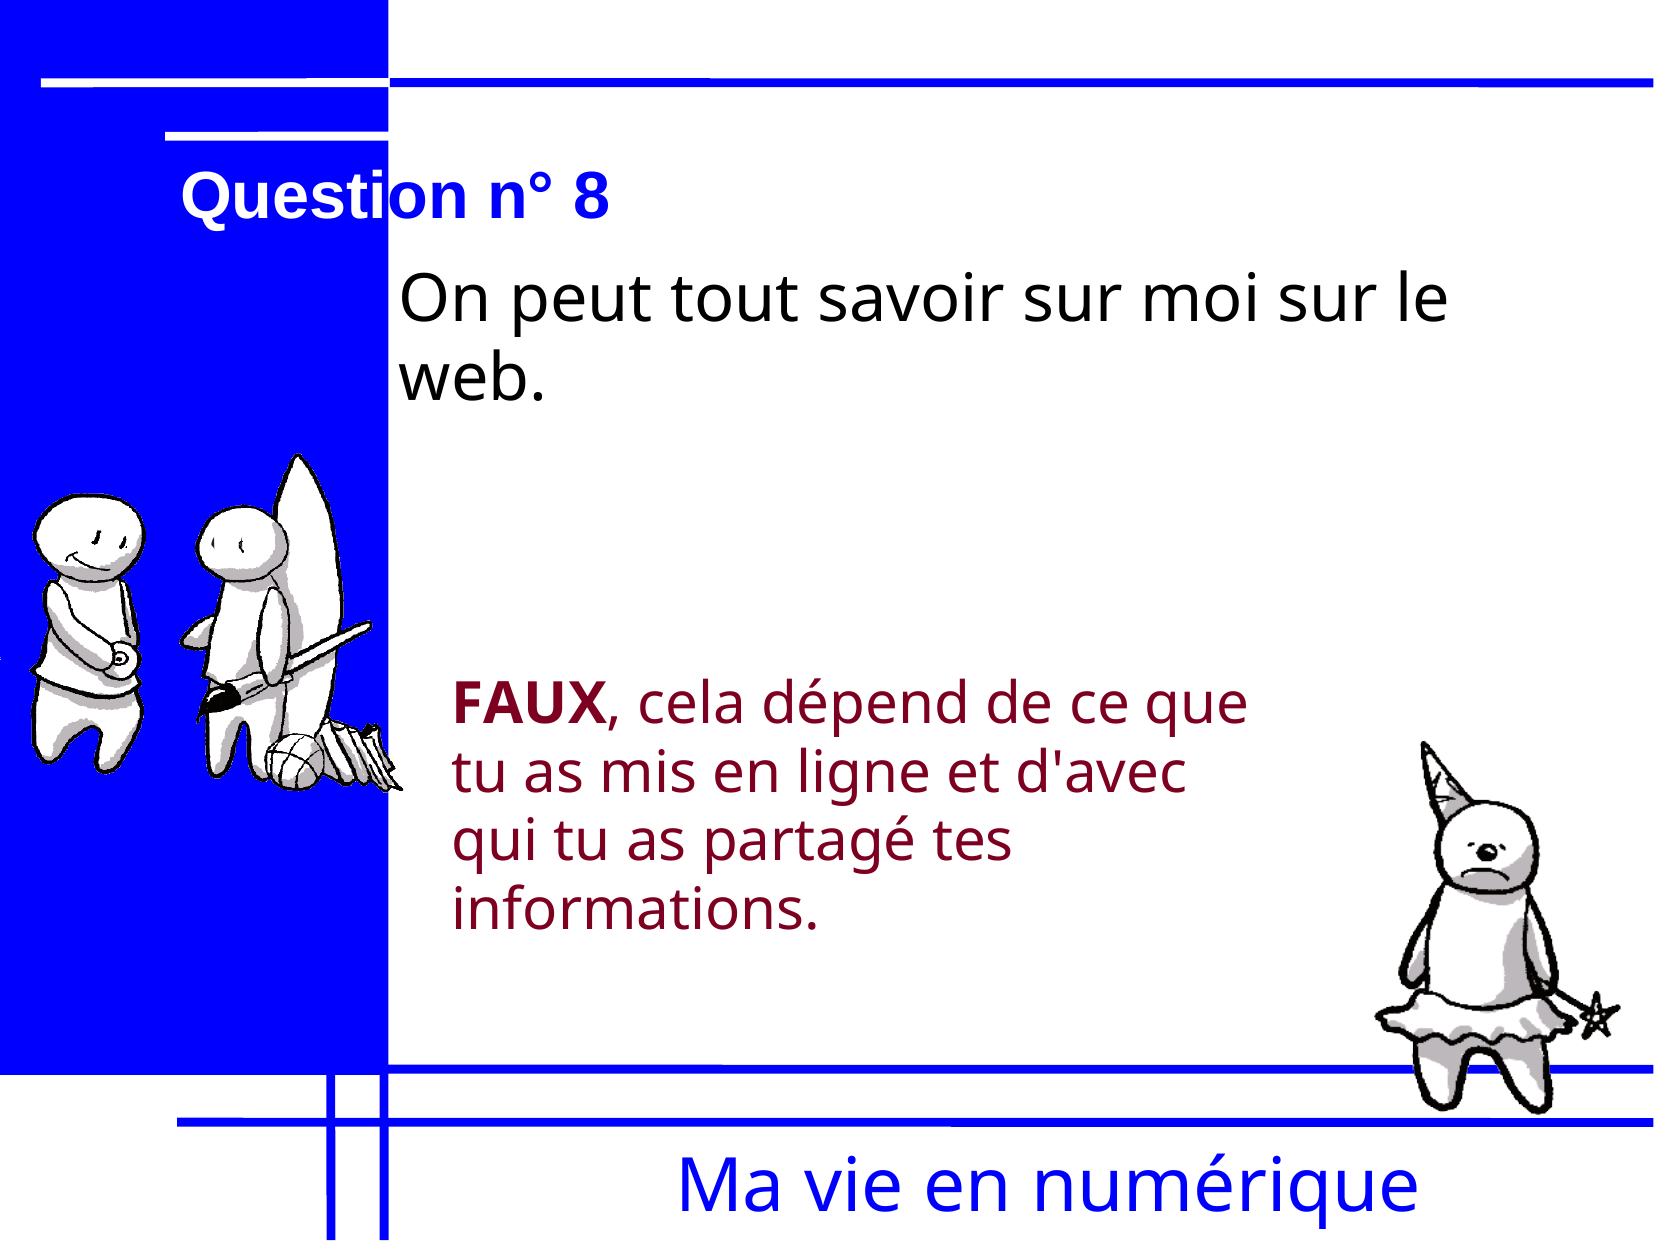

Question n° 8
On peut tout savoir sur moi sur le web.
FAUX, cela dépend de ce que tu as mis en ligne et d'avec qui tu as partagé tes informations.
Ma vie en numérique